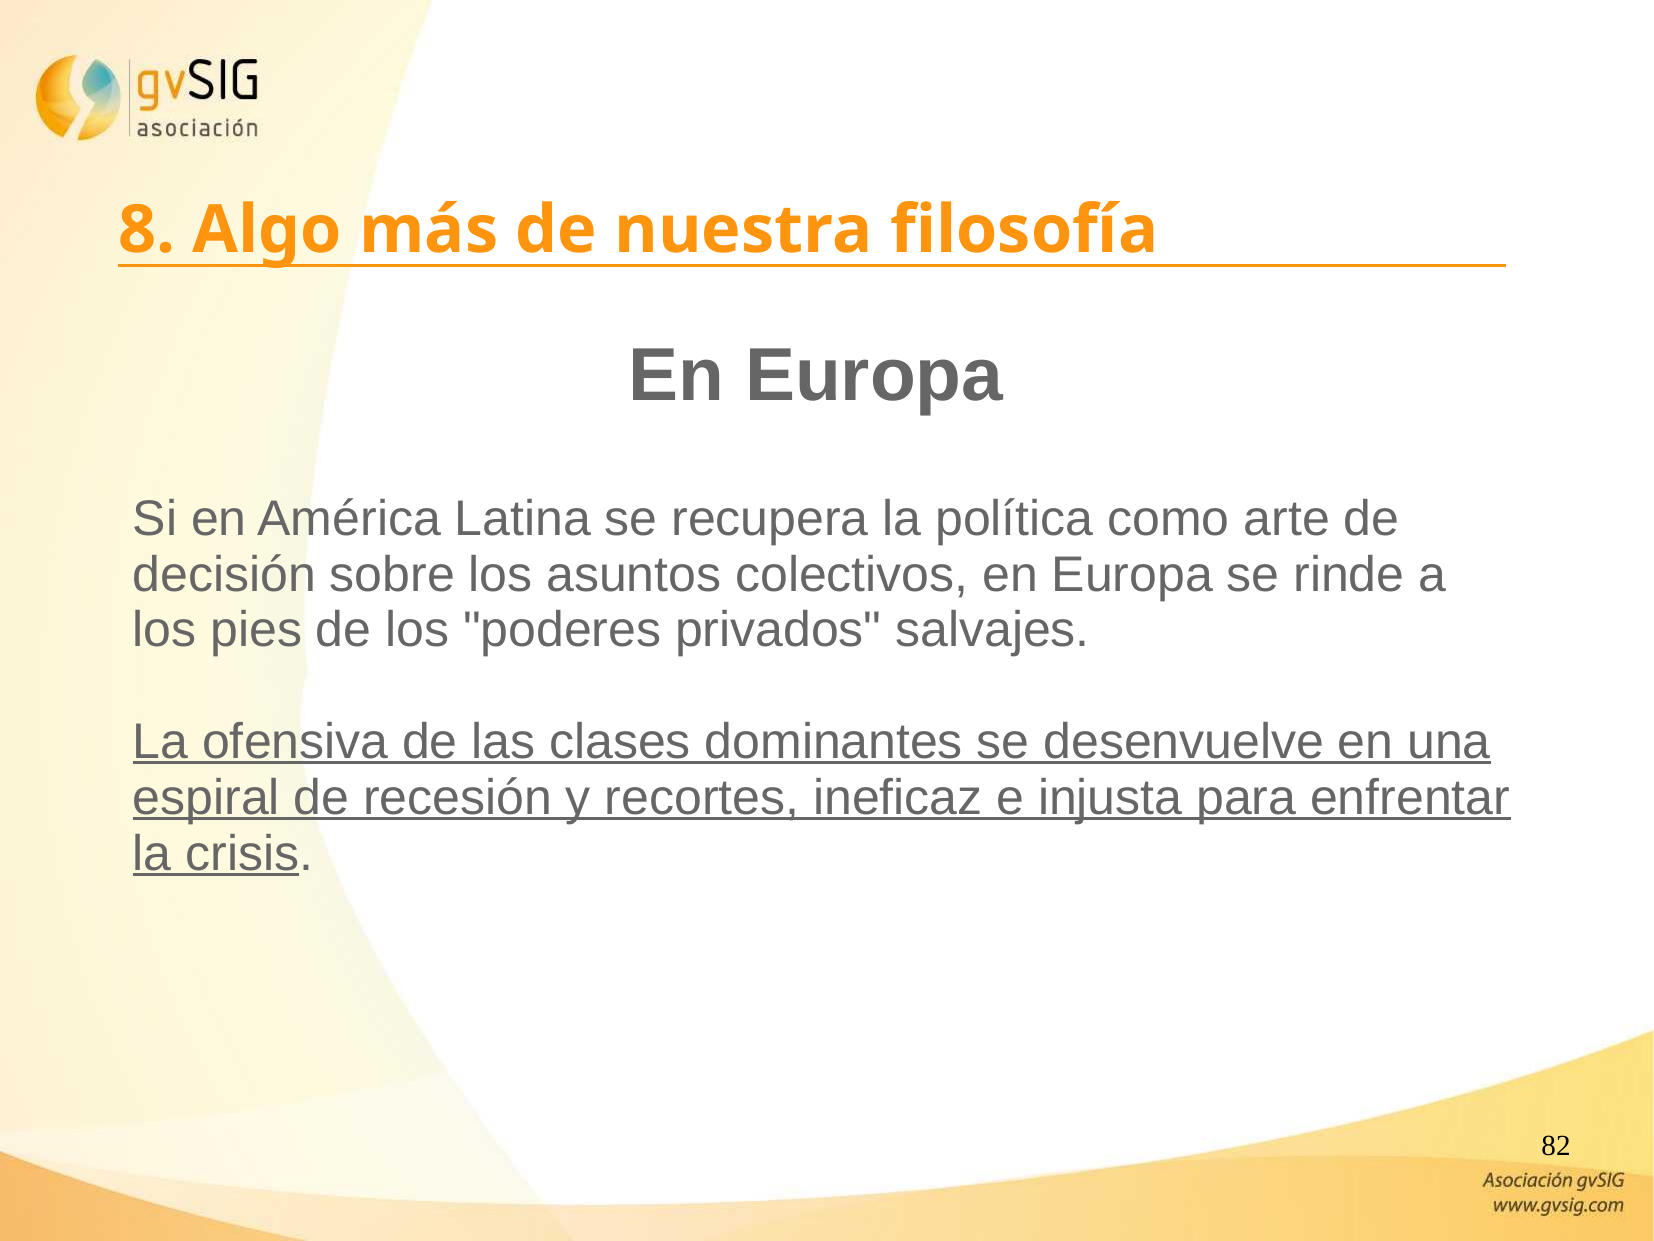

# 8. Algo más de nuestra filosofía
En Europa
Si en América Latina se recupera la política como arte de decisión sobre los asuntos colectivos, en Europa se rinde a los pies de los "poderes privados" salvajes.
La ofensiva de las clases dominantes se desenvuelve en una espiral de recesión y recortes, ineficaz e injusta para enfrentar la crisis.
82